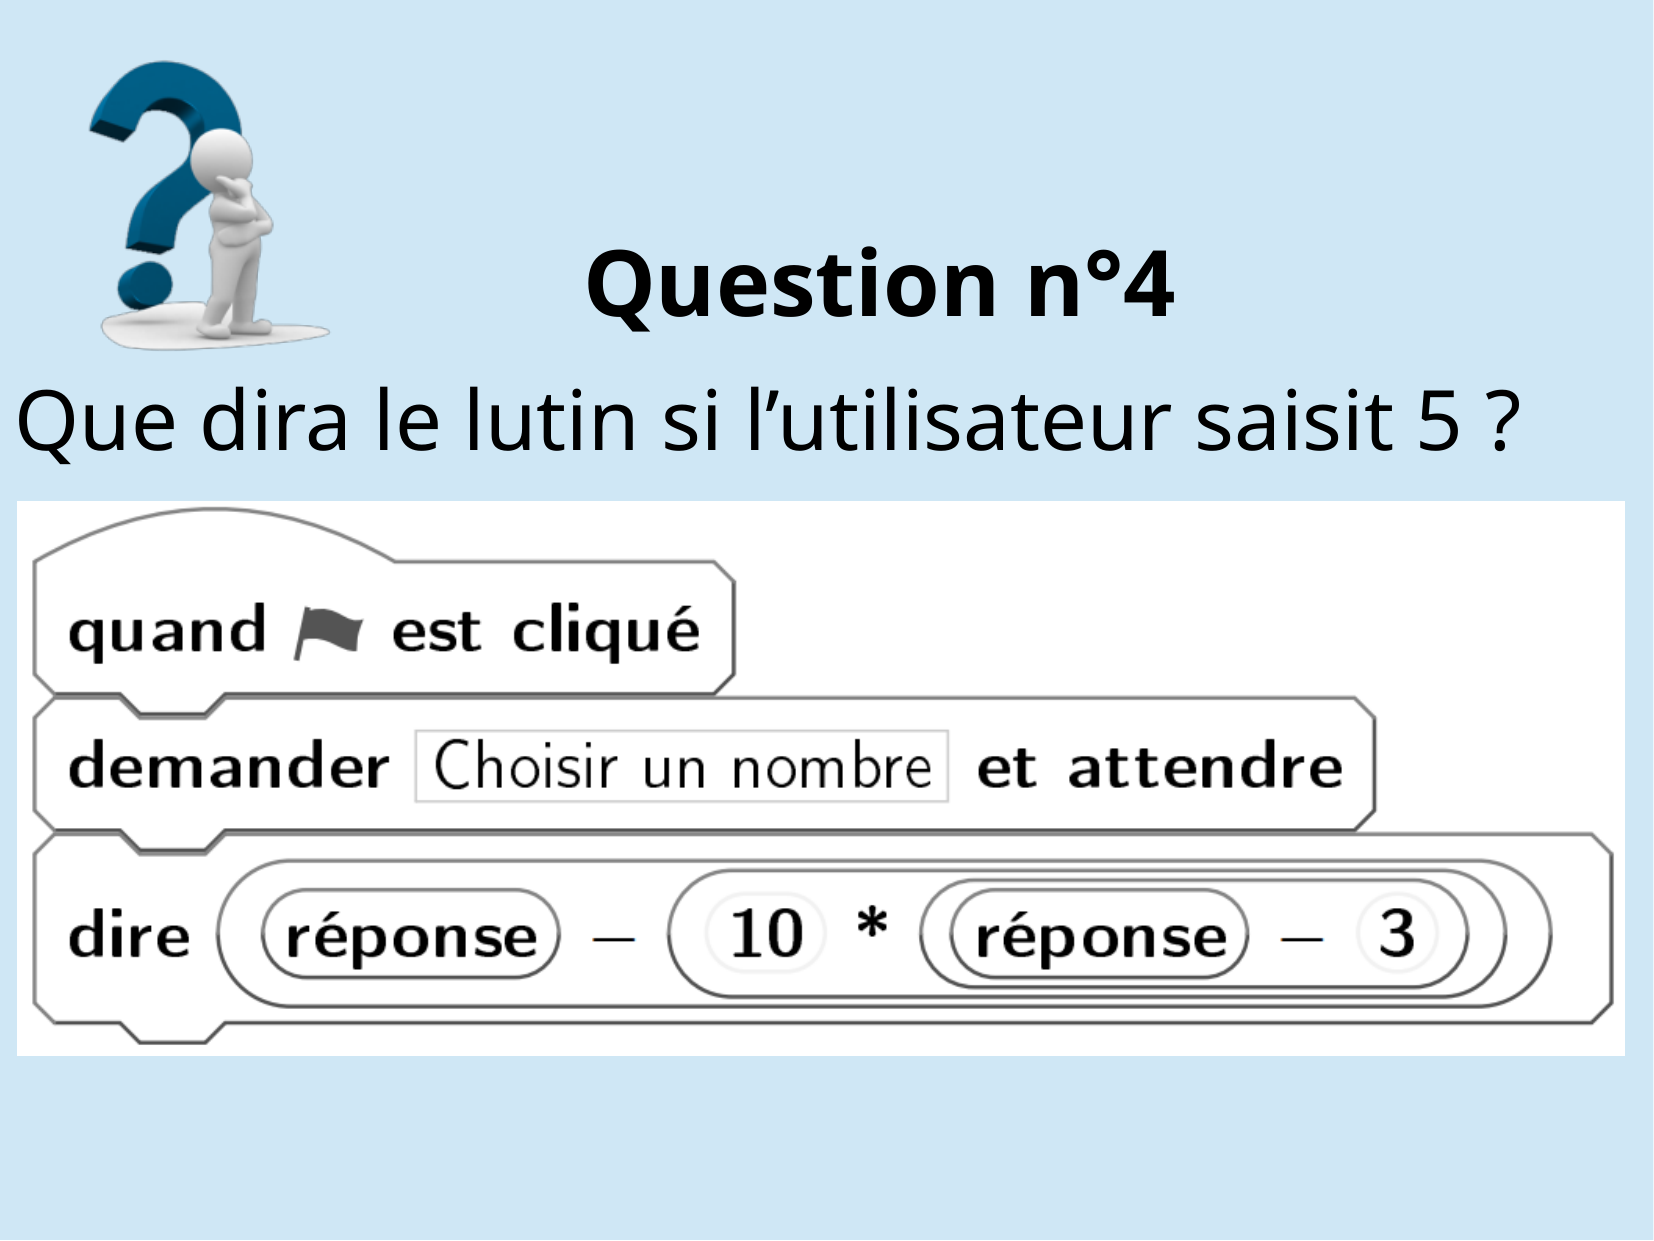

# Question n°4
Que dira le lutin si l’utilisateur saisit 5 ?